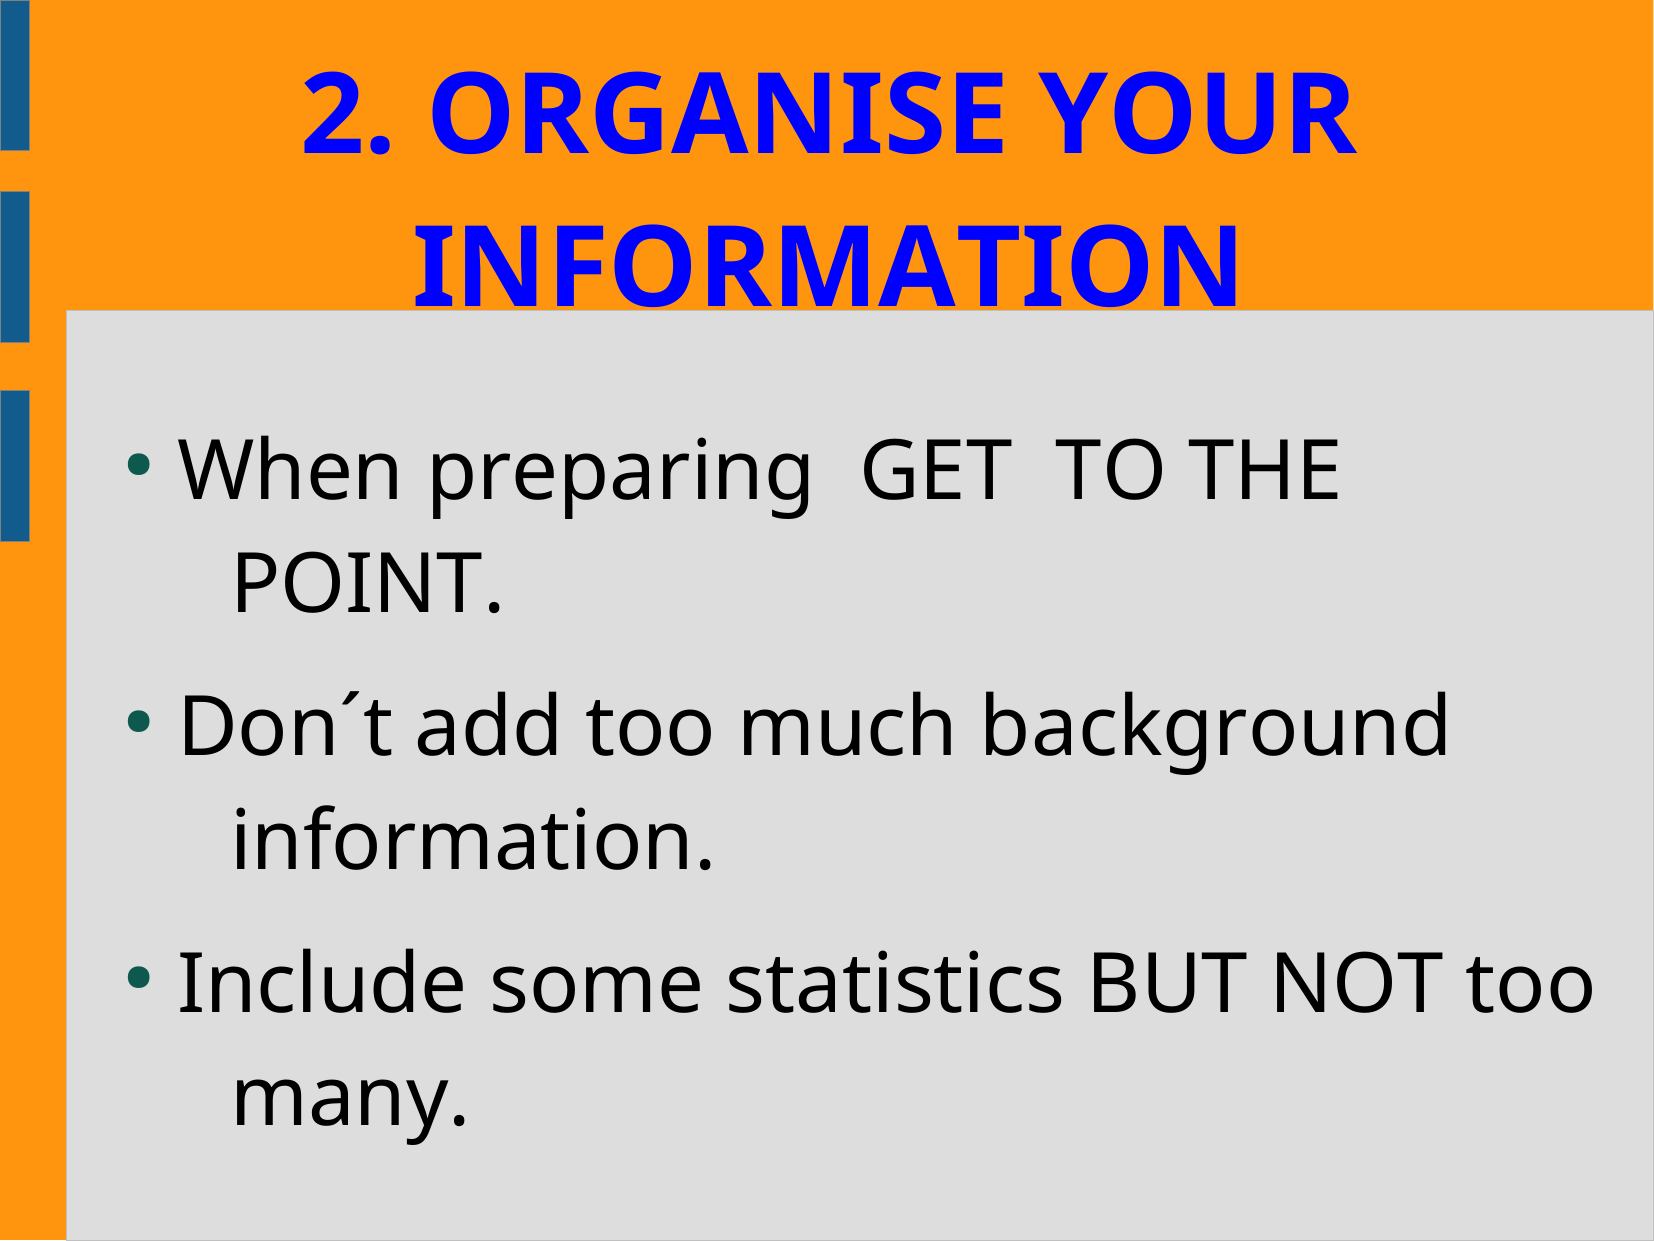

# 2. ORGANISE YOUR INFORMATION
When preparing GET TO THE POINT.
Don´t add too much background information.
Include some statistics BUT NOT too many.